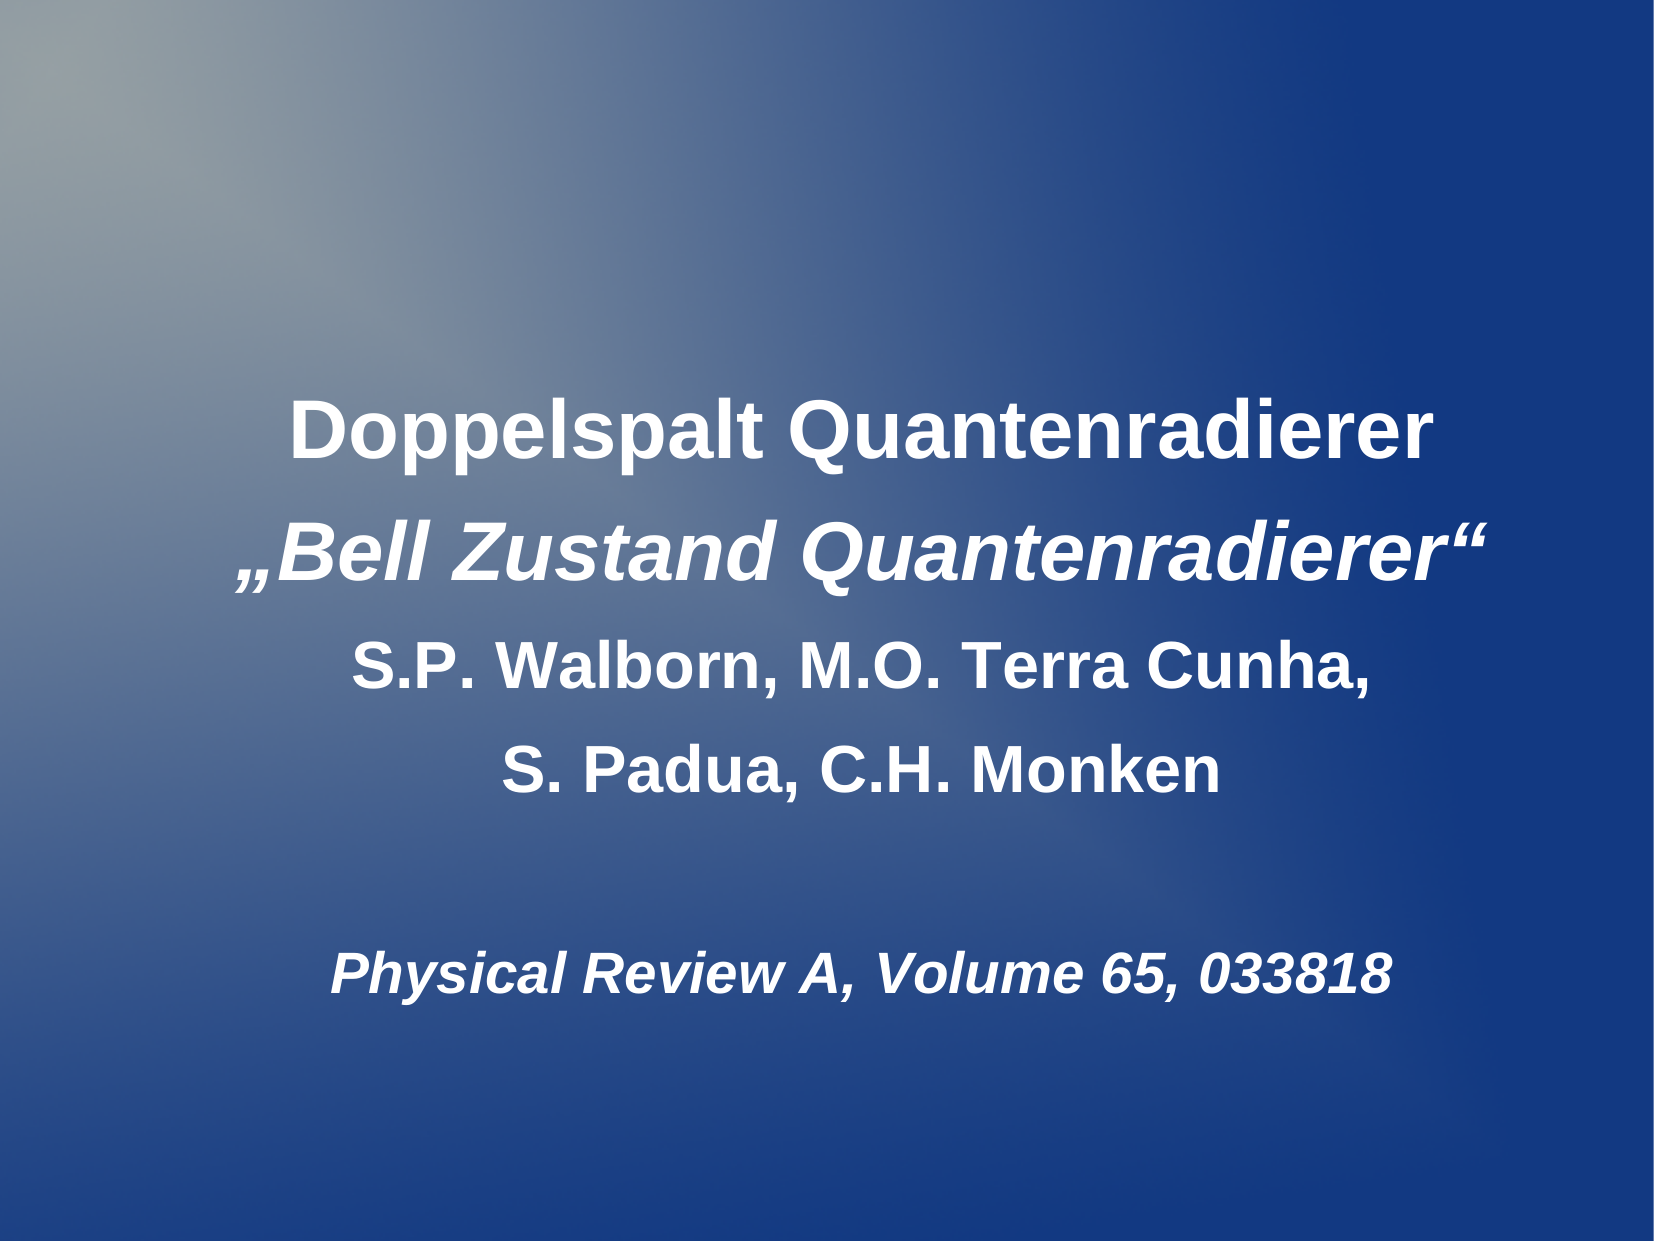

# Doppelspalt Quantenradierer
„Bell Zustand Quantenradierer“
S.P. Walborn, M.O. Terra Cunha,
S. Padua, C.H. Monken
Physical Review A, Volume 65, 033818